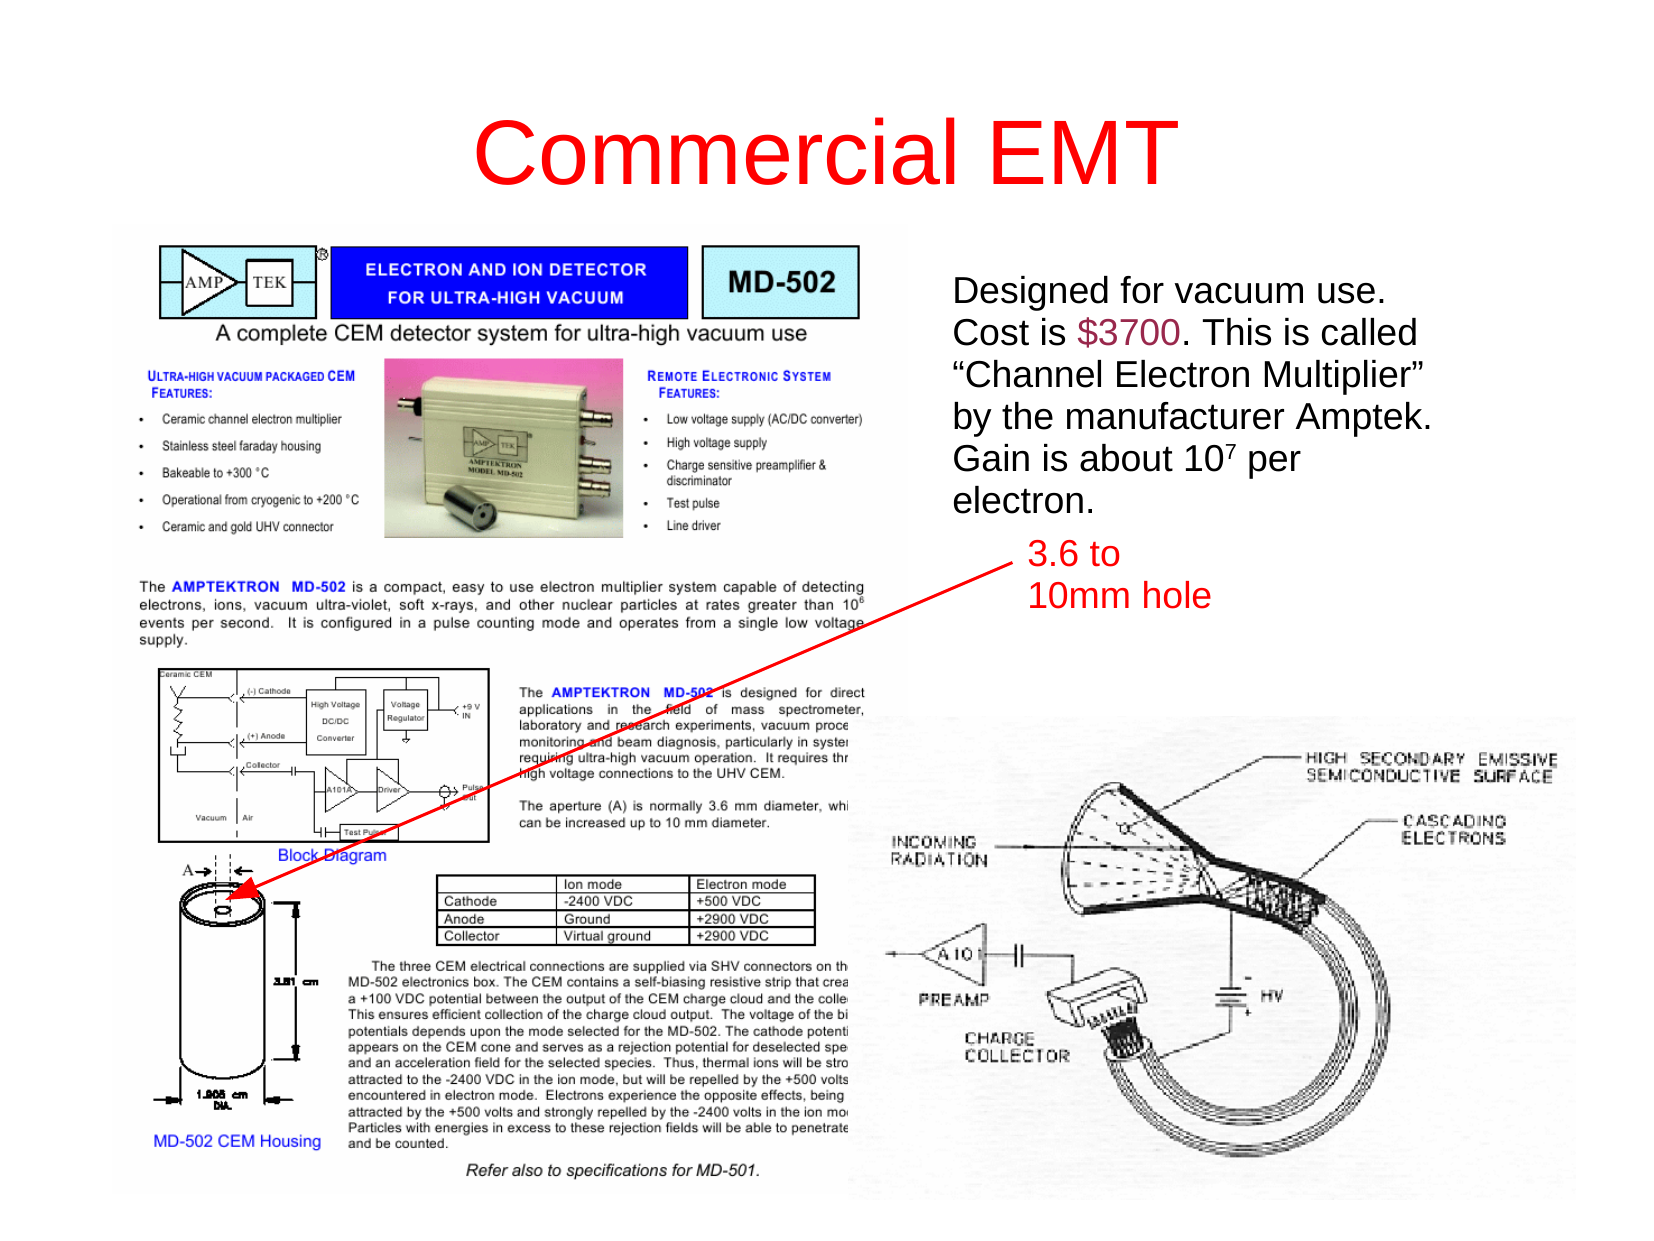

# Commercial EMT
Designed for vacuum use.
Cost is $3700. This is called “Channel Electron Multiplier” by the manufacturer Amptek. Gain is about 107 per electron.
3.6 to 10mm hole